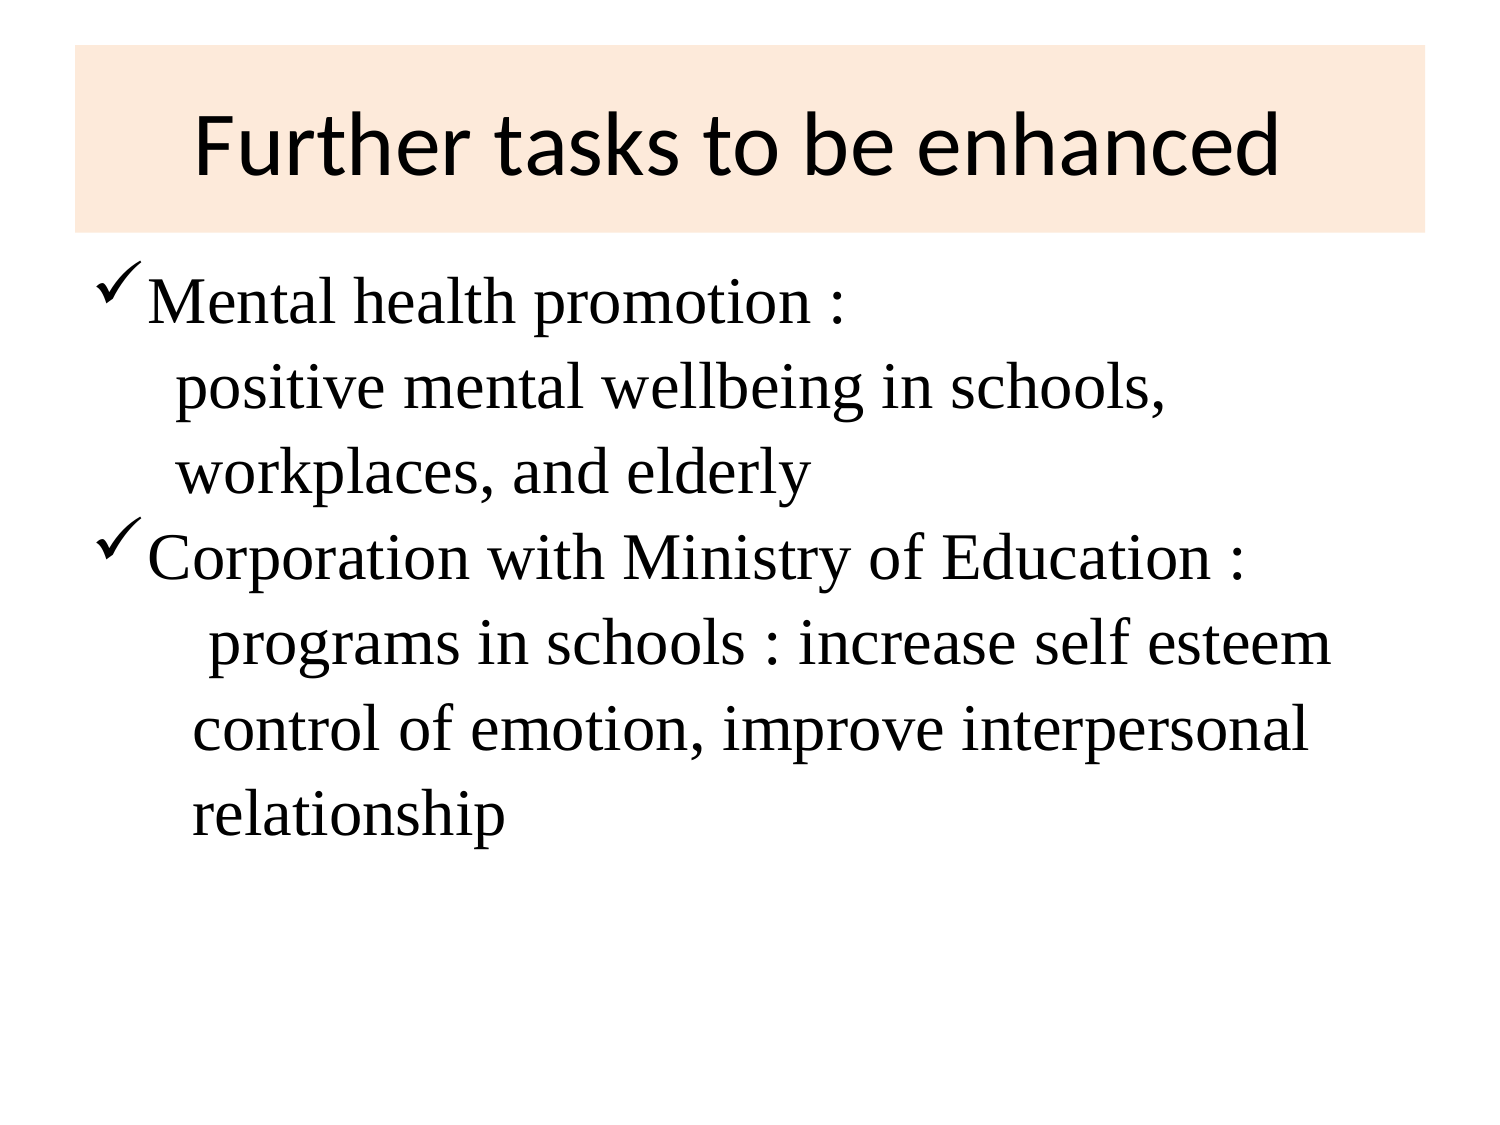

# Further tasks to be enhanced
Mental health promotion :
 positive mental wellbeing in schools,
 workplaces, and elderly
Corporation with Ministry of Education :
 programs in schools : increase self esteem
 control of emotion, improve interpersonal
 relationship